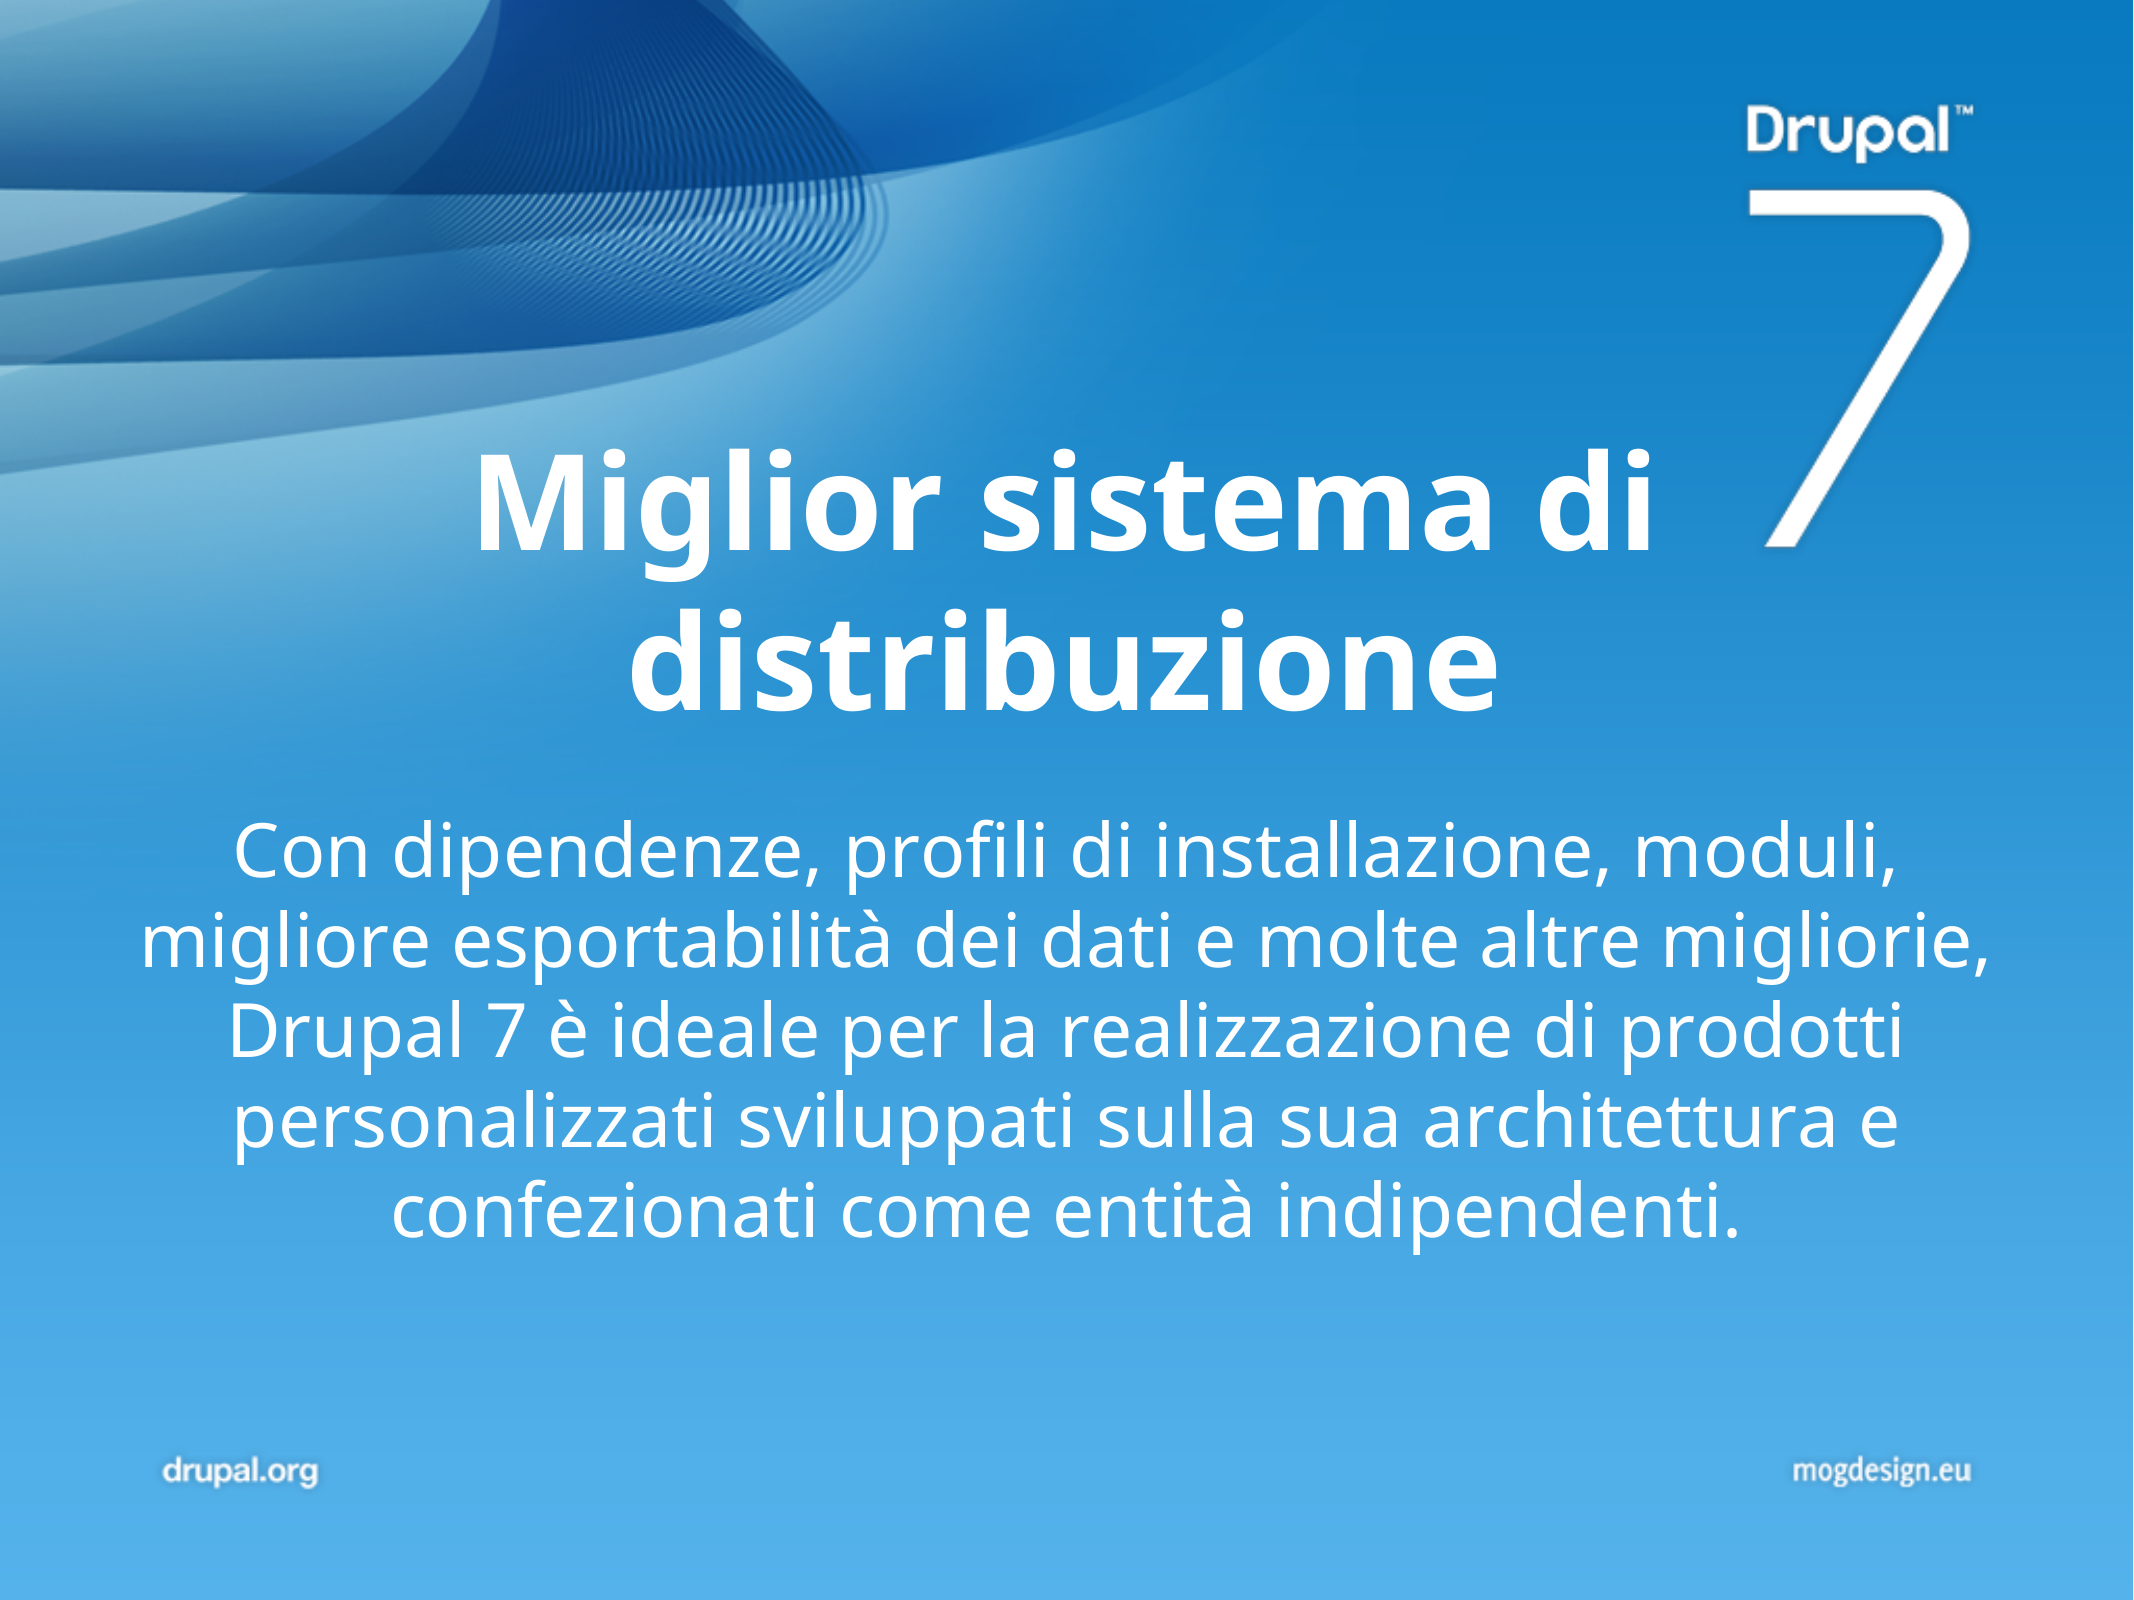

# Miglior sistema di distribuzione
Con dipendenze, profili di installazione, moduli, migliore esportabilità dei dati e molte altre migliorie, Drupal 7 è ideale per la realizzazione di prodotti personalizzati sviluppati sulla sua architettura e confezionati come entità indipendenti.